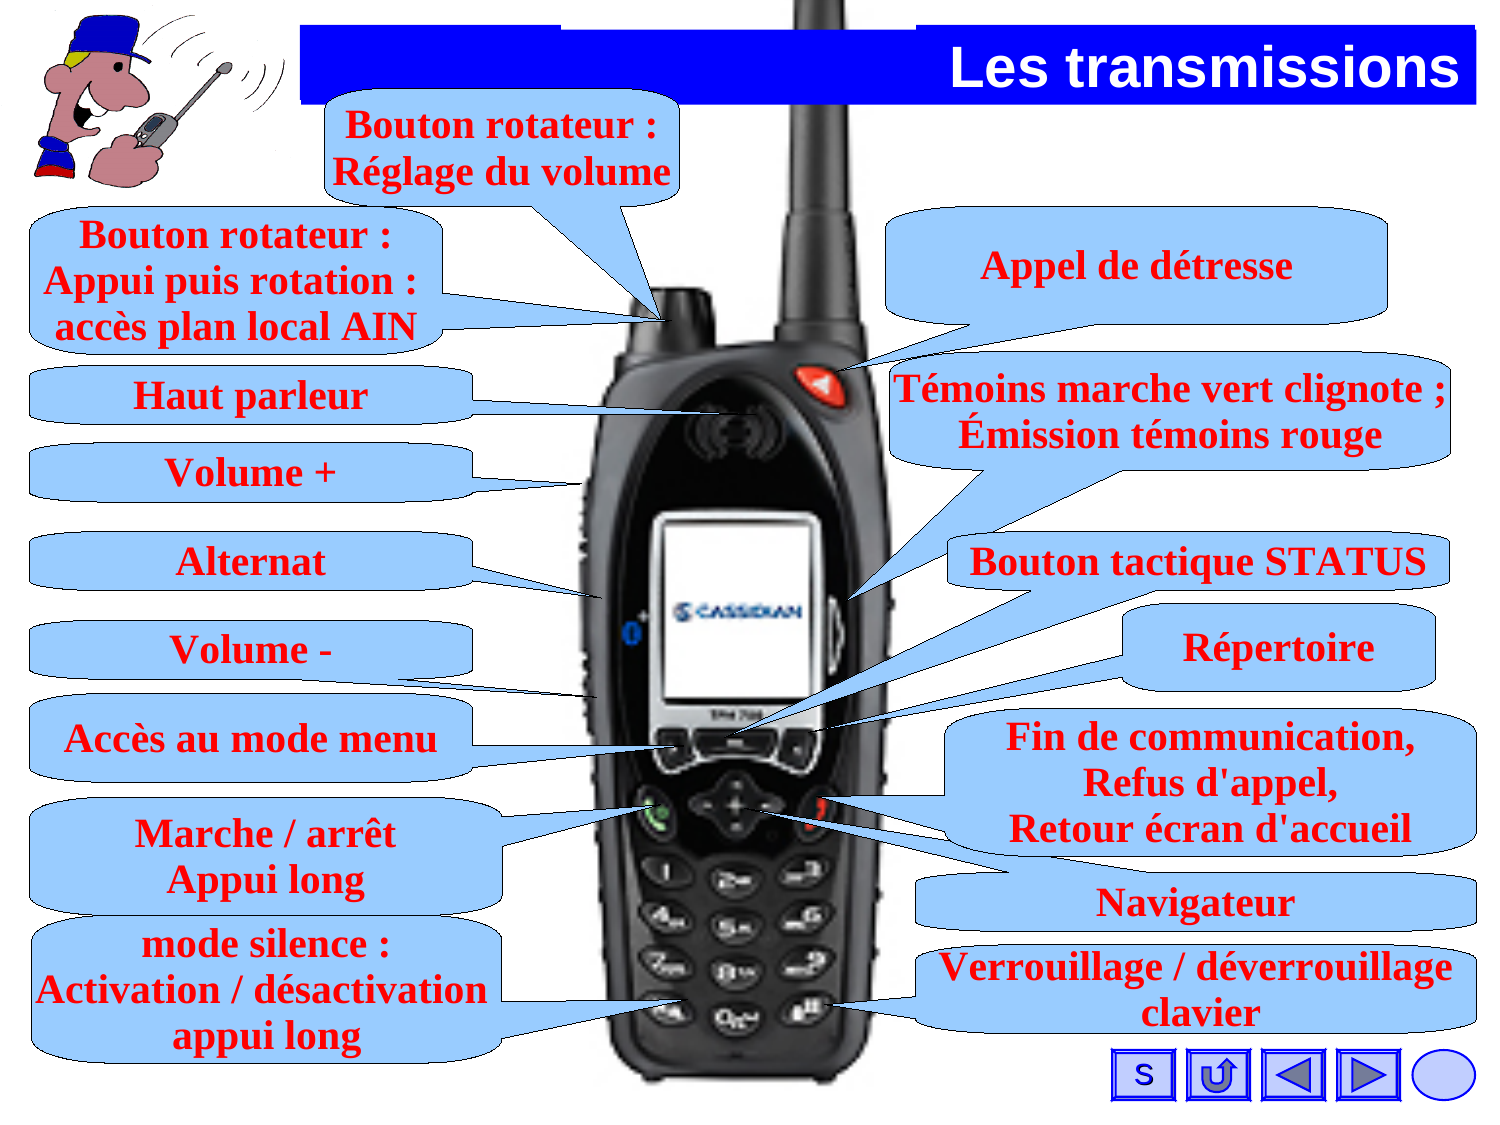

Les transmissions
Bouton rotateur :
Réglage du volume
Bouton rotateur :
Appui puis rotation :
accès plan local AIN
Appel de détresse
Témoins marche vert clignote ;
Émission témoins rouge
Haut parleur
Volume +
Alternat
Bouton tactique STATUS
Répertoire
Volume -
Accès au mode menu
Fin de communication,
Refus d'appel,
Retour écran d'accueil
Marche / arrêt
Appui long
Navigateur
mode silence :
Activation / désactivation
appui long
Verrouillage / déverrouillage
 clavier